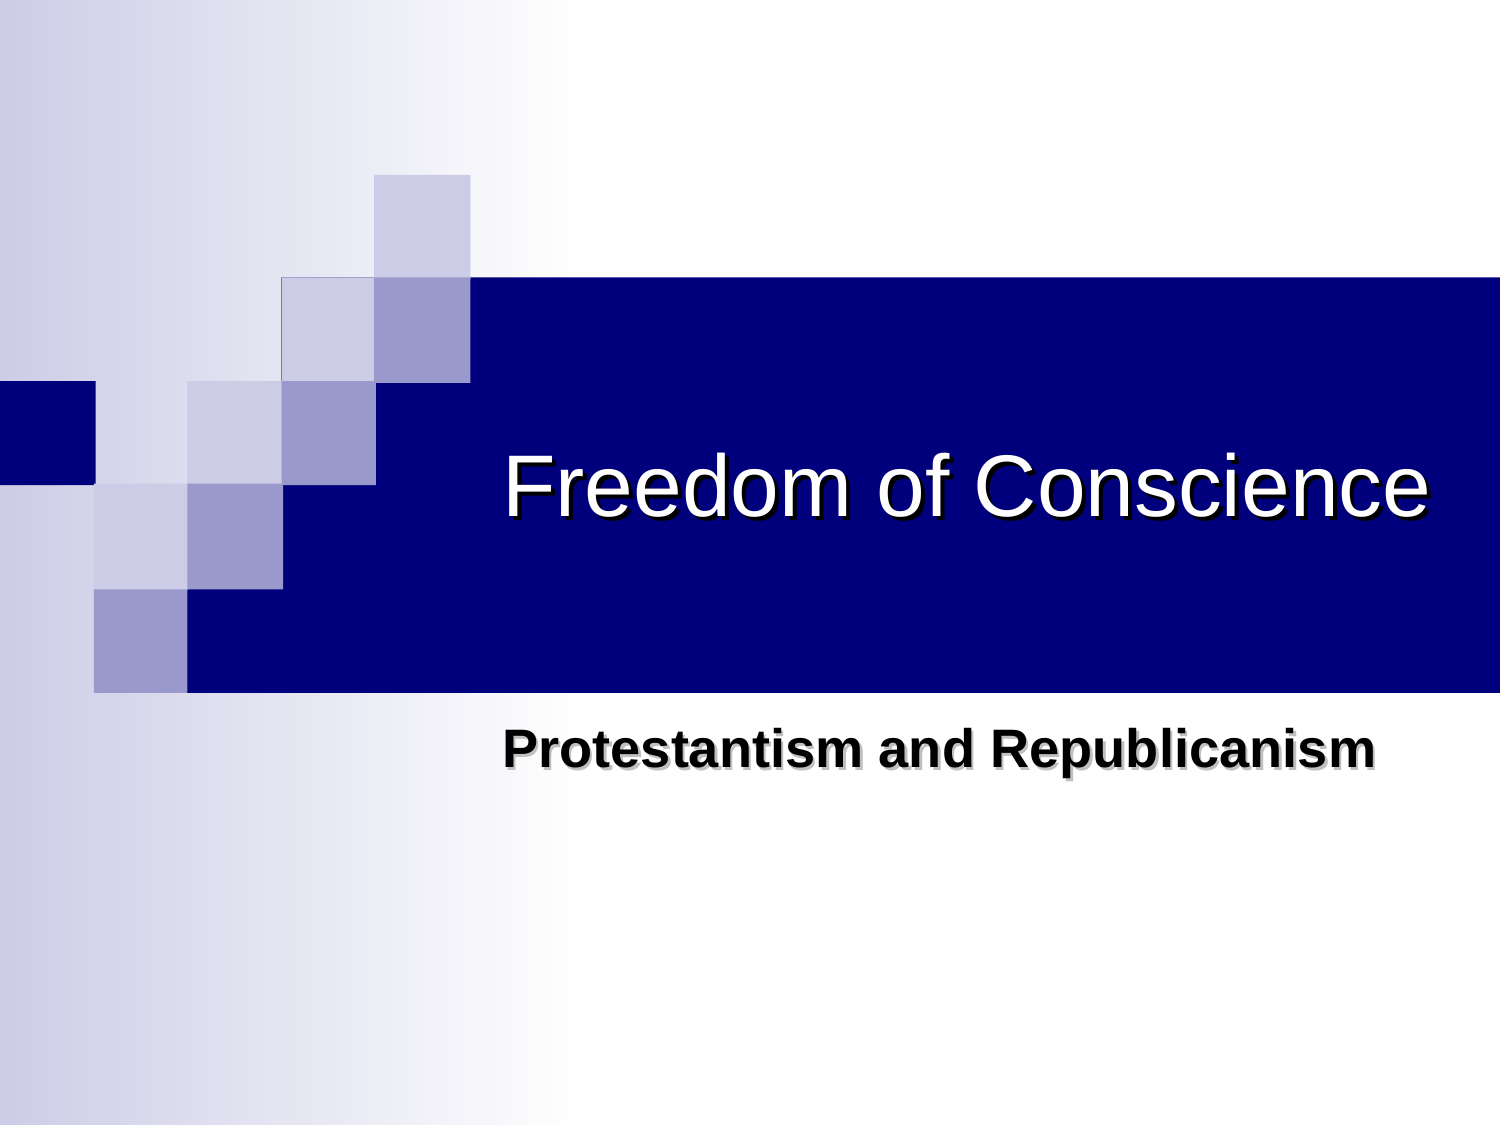

# Freedom of Conscience
Protestantism and Republicanism